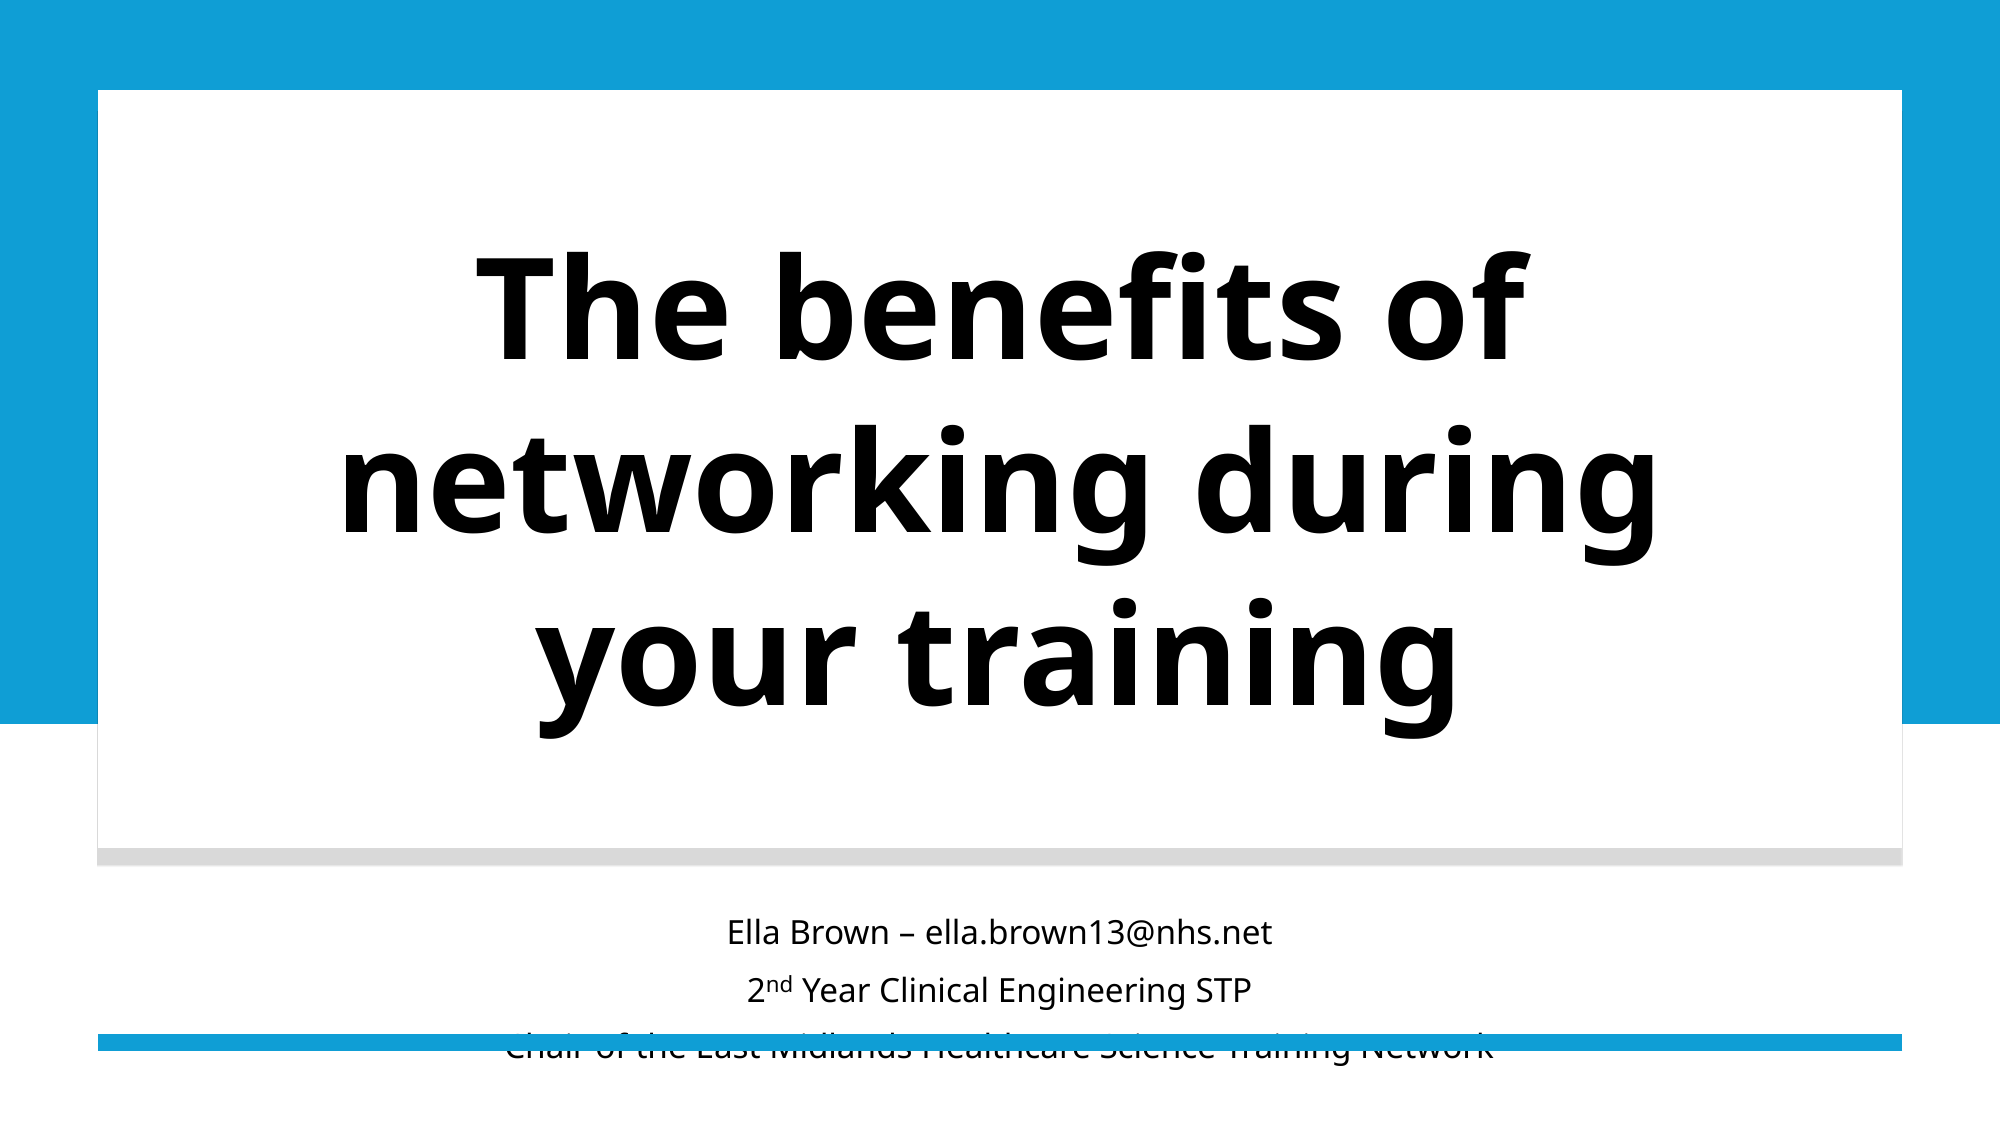

# The benefits of networking during your training
Ella Brown – ella.brown13@nhs.net
2nd Year Clinical Engineering STP
Chair of the East Midlands Healthcare Science Training Network